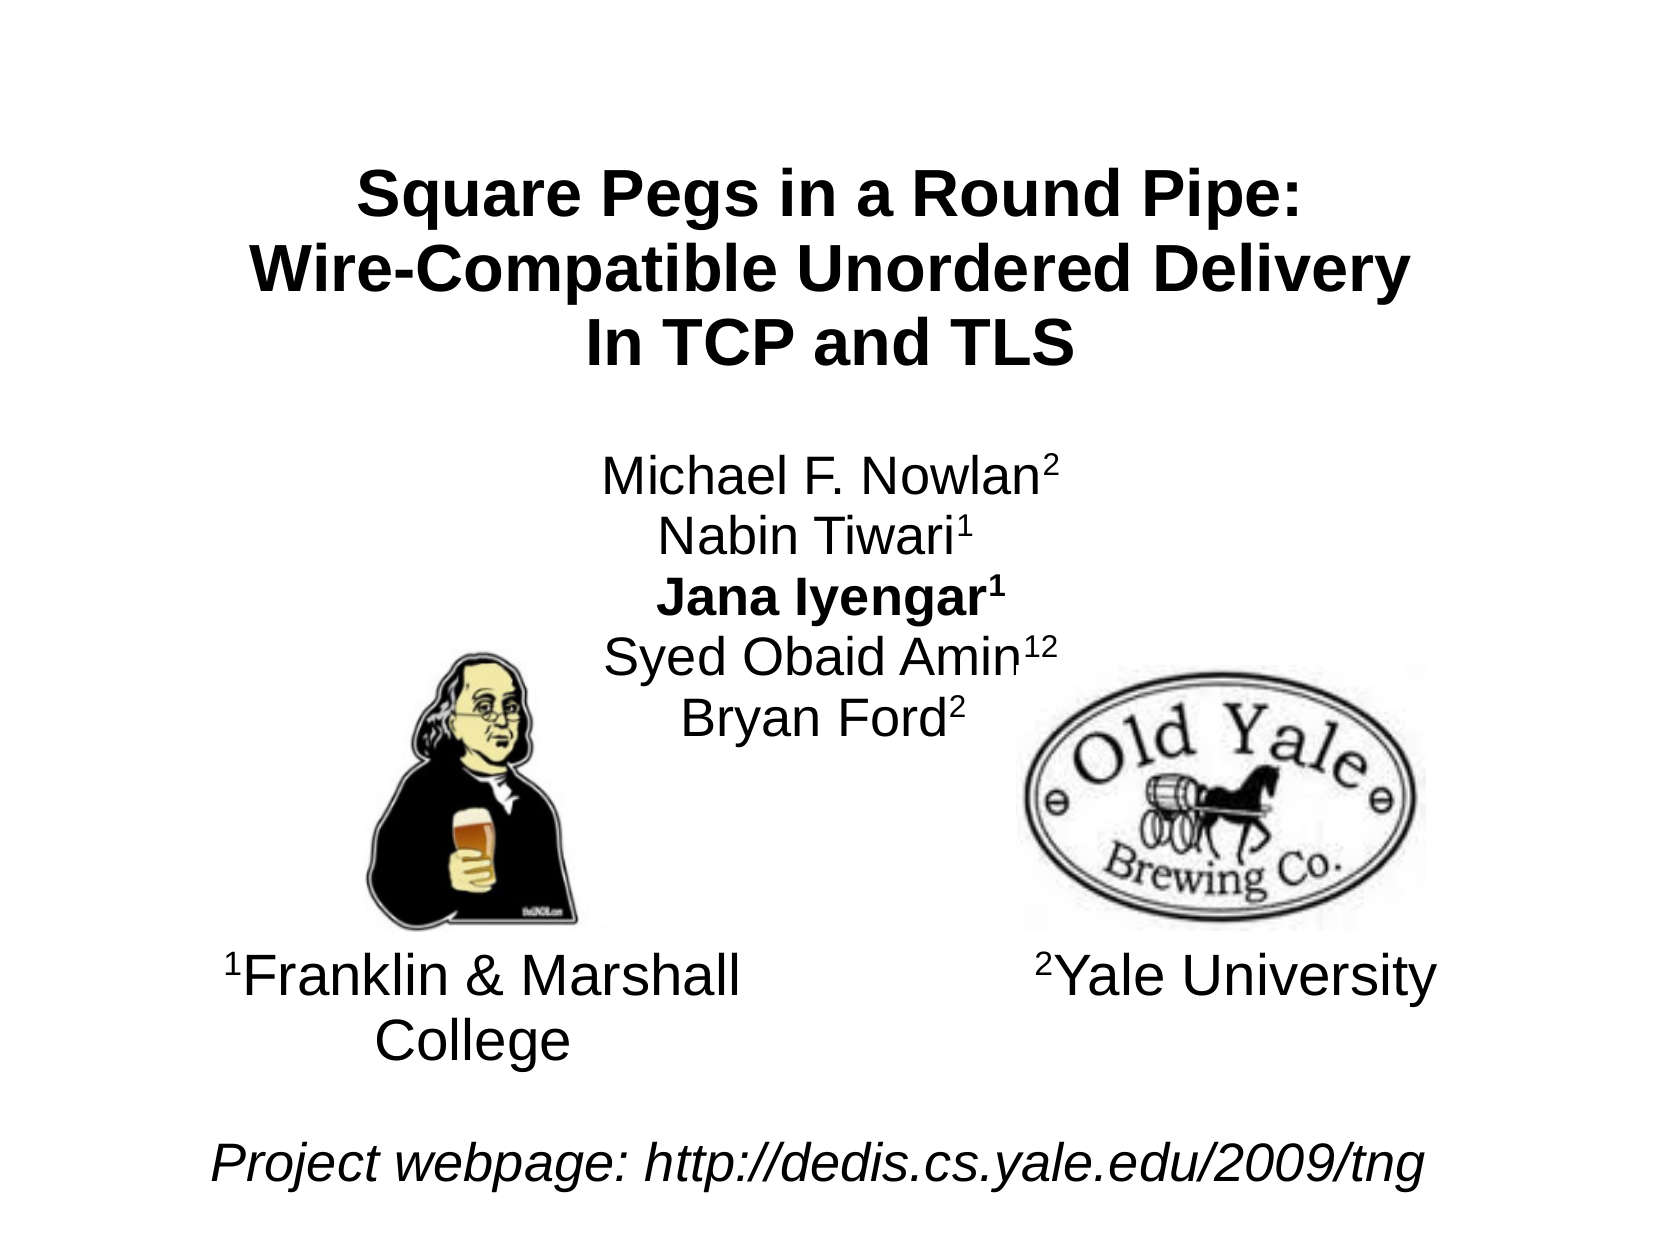

# Square Pegs in a Round Pipe:
Wire-Compatible Unordered Delivery
In TCP and TLS
Michael F. Nowlan2
Nabin Tiwari1
Jana Iyengar1
Syed Obaid Amin12
Bryan Ford2
1Franklin & Marshall 2Yale University
College
Project webpage: http://dedis.cs.yale.edu/2009/tng